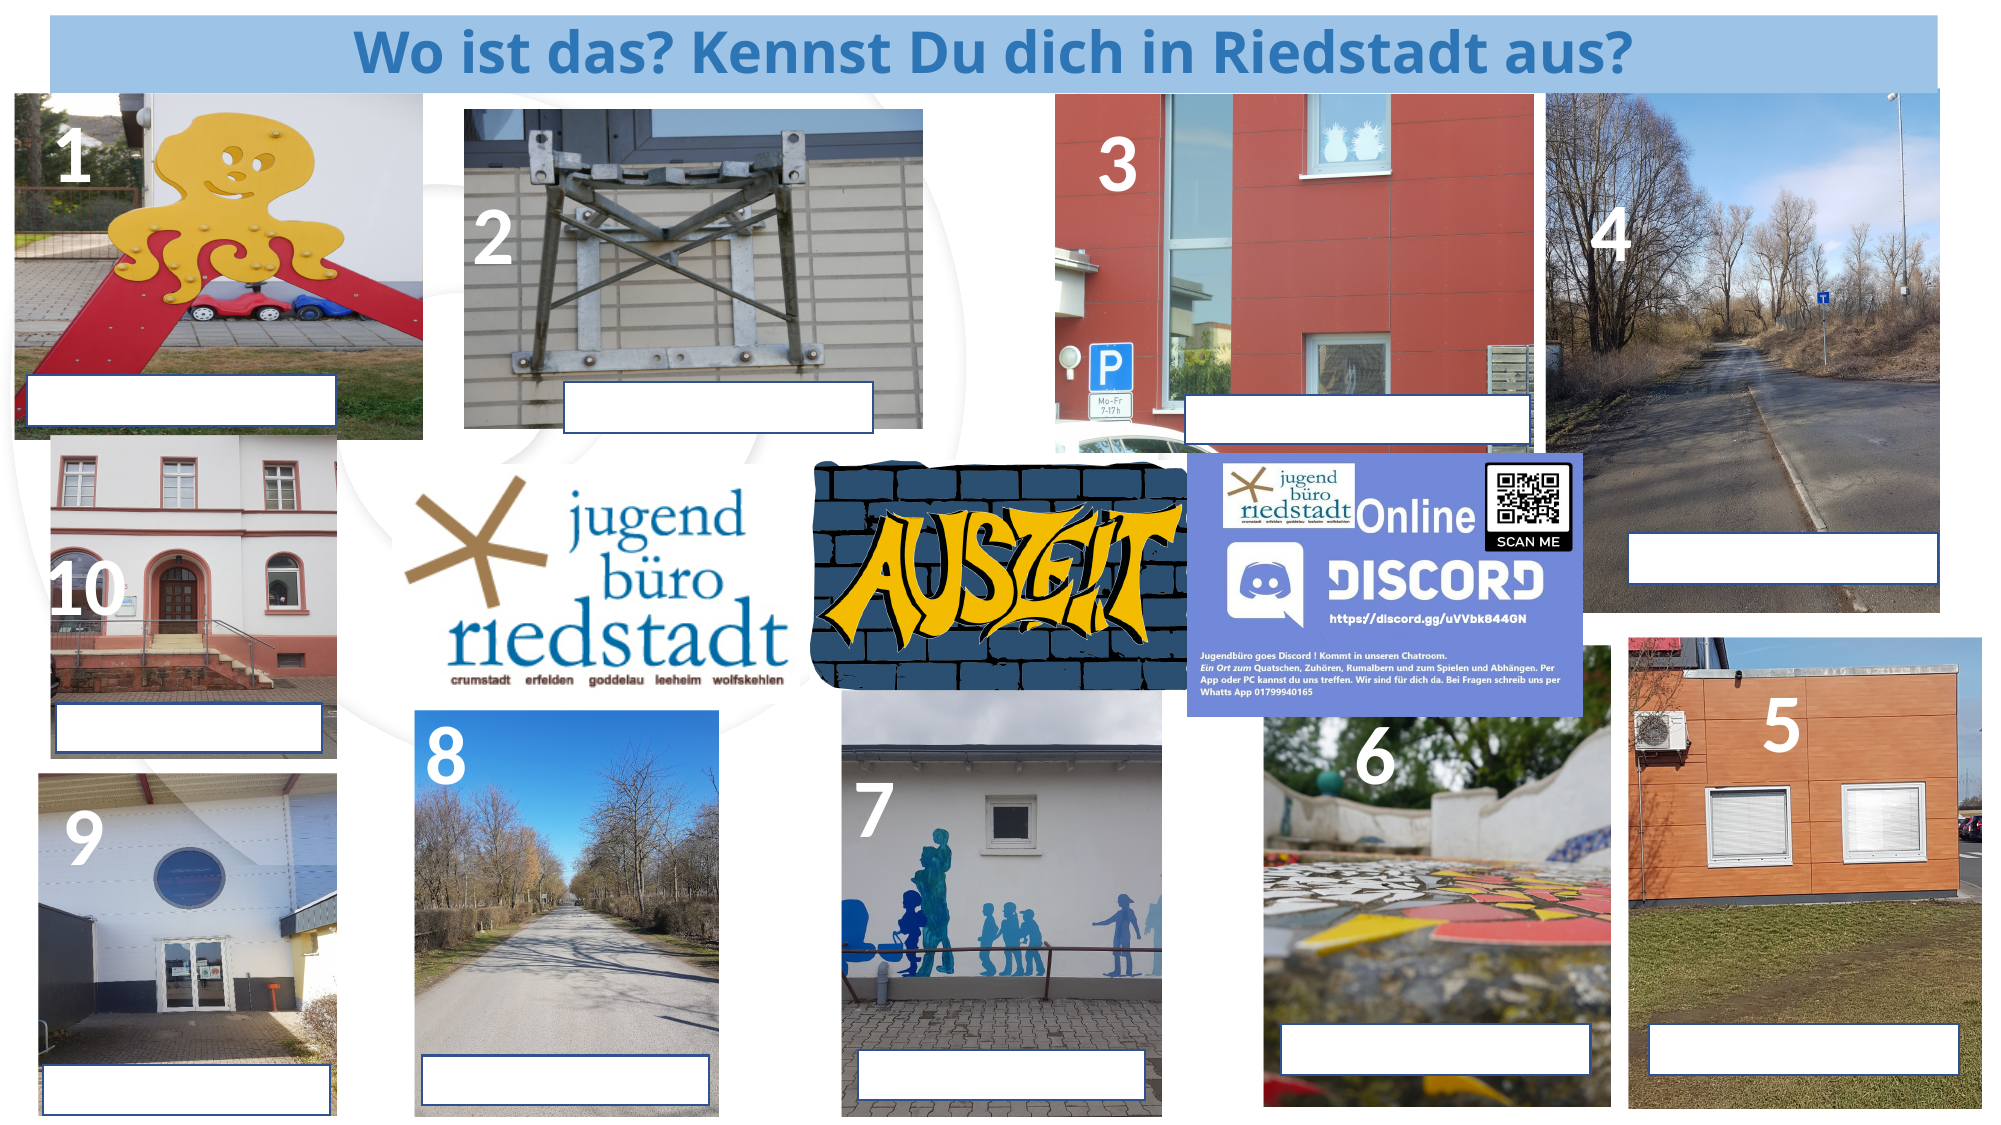

# Wo ist das? Kennst Du dich in Riedstadt aus?
1
3
4
2
10
5
8
6
7
9